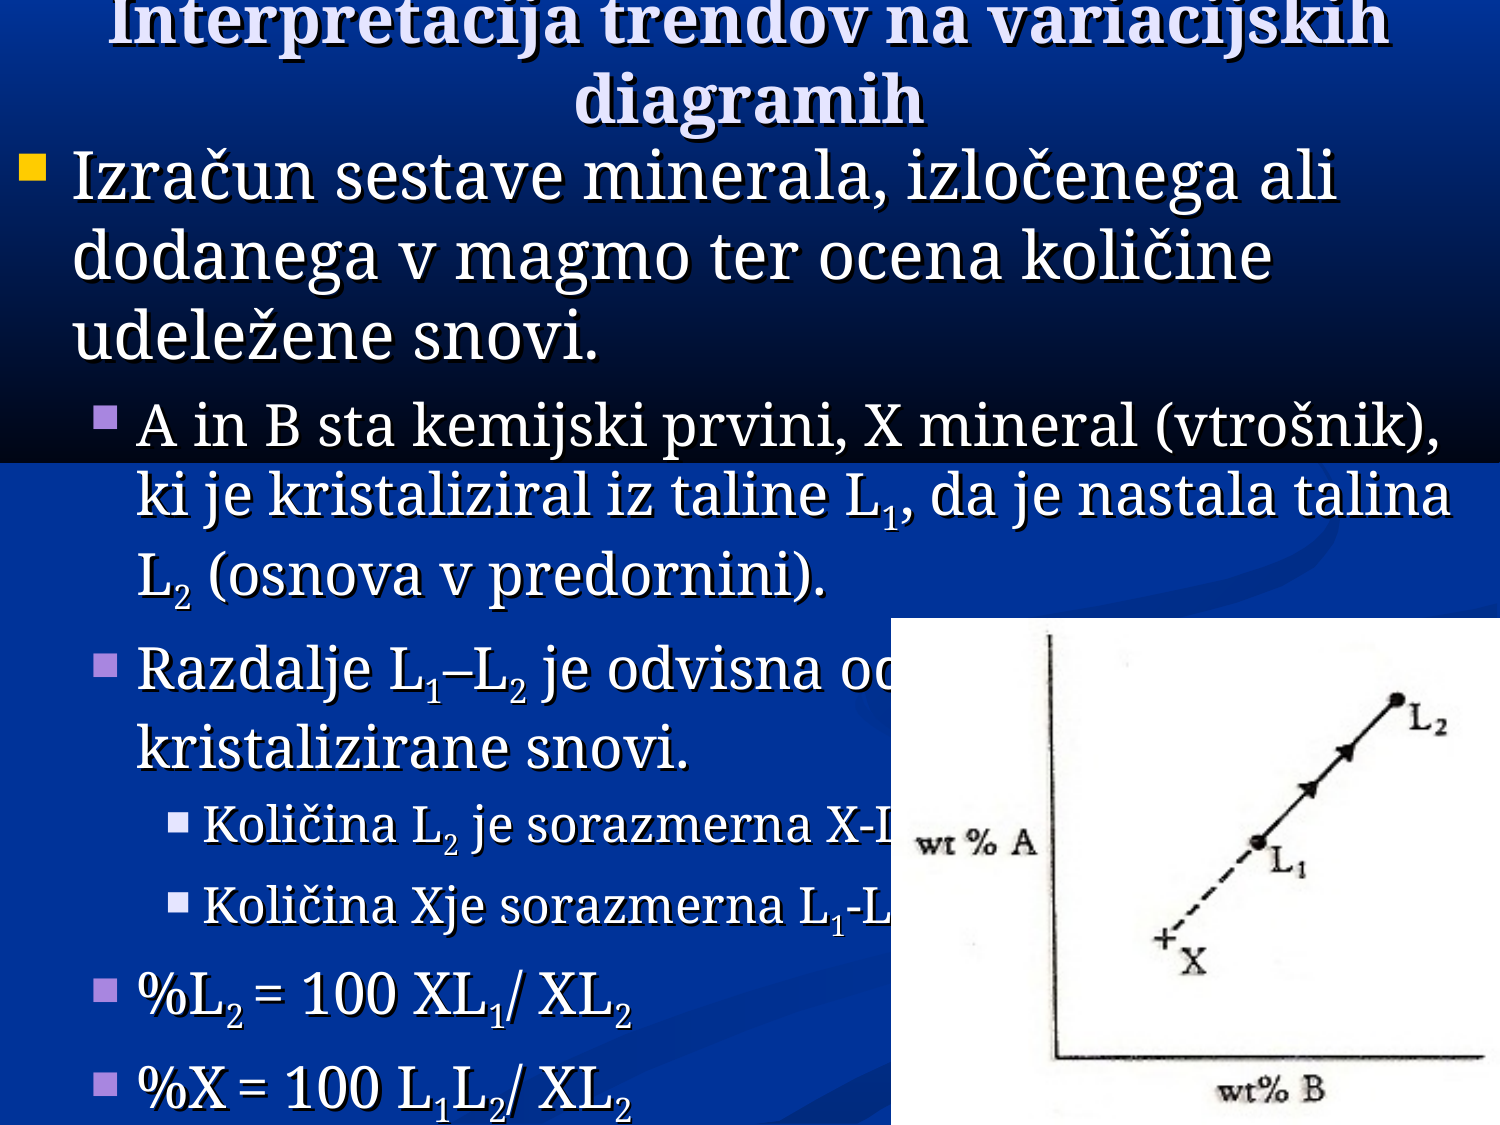

# Interpretacija trendov na variacijskih diagramih
Izračun sestave minerala, izločenega ali dodanega v magmo ter ocena količine udeležene snovi.
A in B sta kemijski prvini, X mineral (vtrošnik), ki je kristaliziral iz taline L1, da je nastala talina L2 (osnova v predornini).
Razdalje L1–L2 je odvisna od količine kristalizirane snovi.
Količina L2 je sorazmerna X-L1
Količina Xje sorazmerna L1-L2
%L2 = 100 XL1/ XL2
%X = 100 L1L2/ XL2